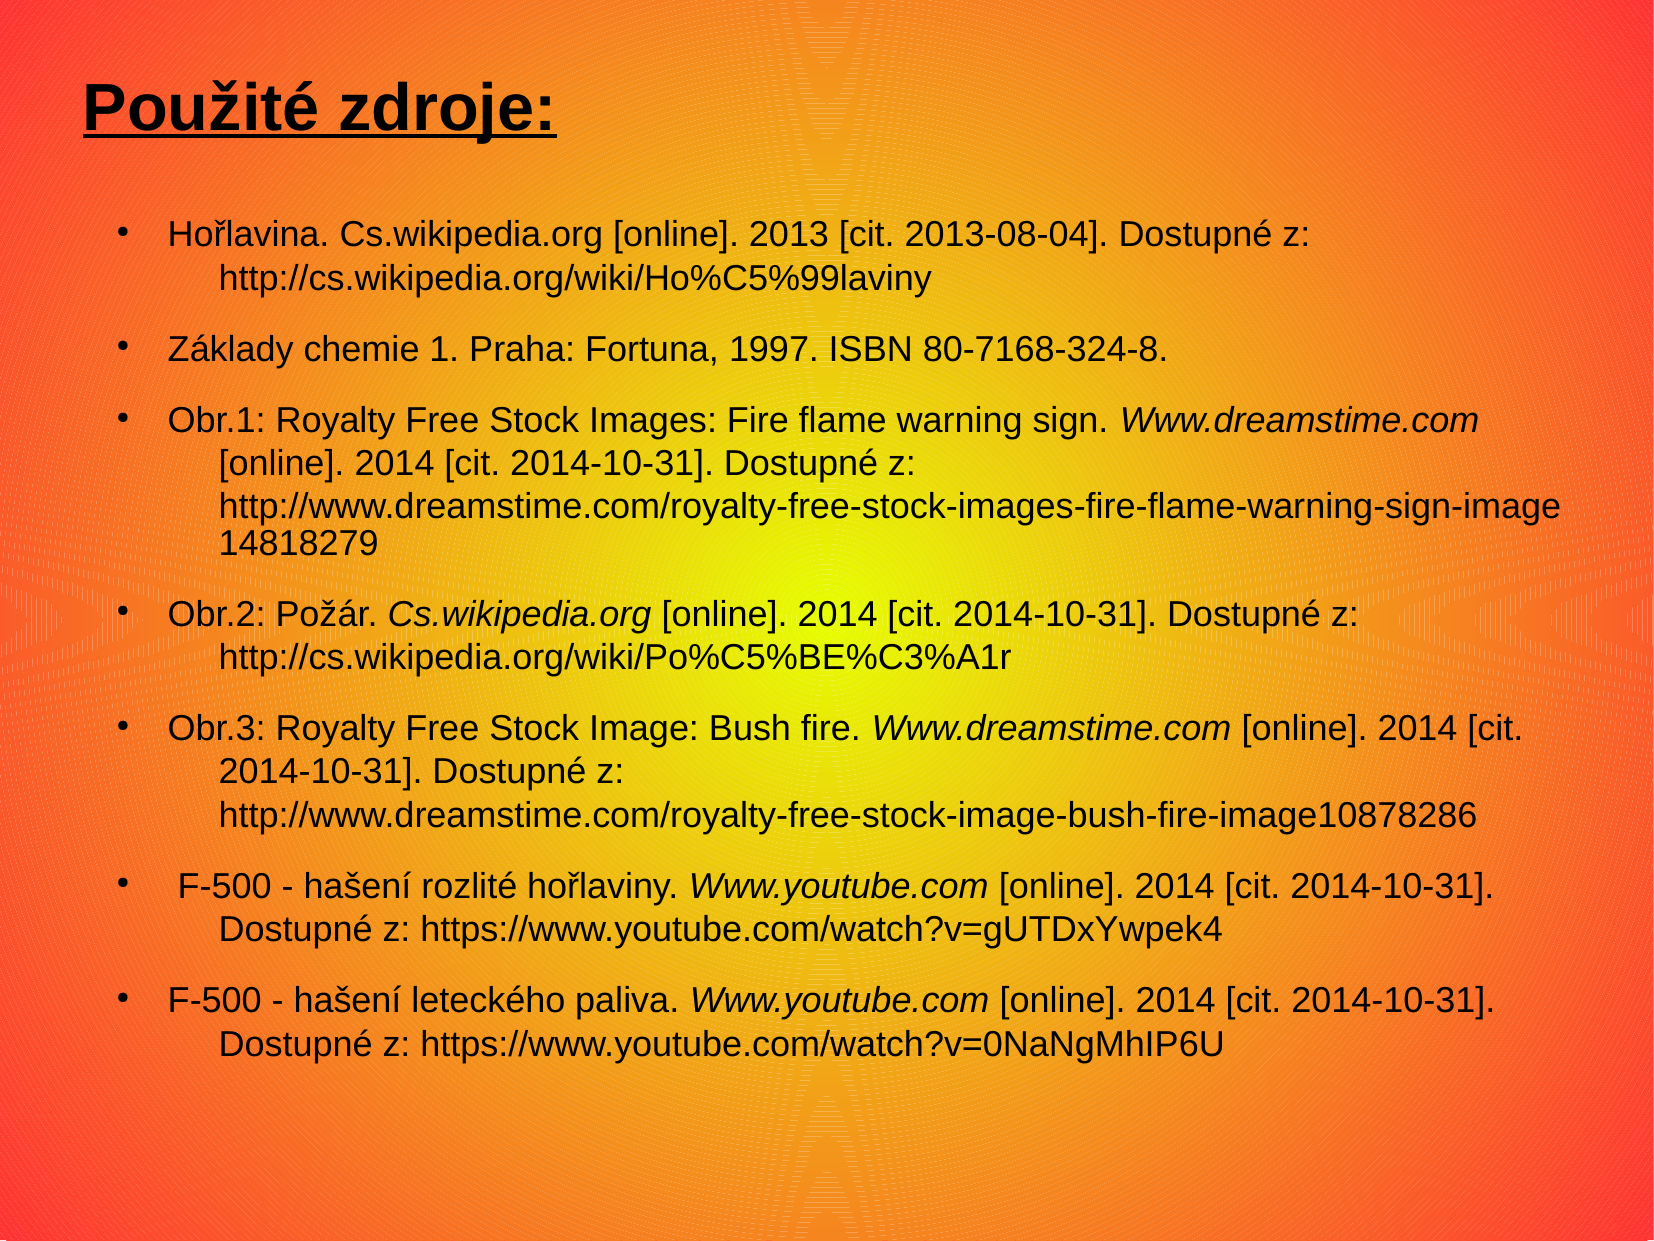

# Použité zdroje:
Hořlavina. Cs.wikipedia.org [online]. 2013 [cit. 2013-08-04]. Dostupné z: http://cs.wikipedia.org/wiki/Ho%C5%99laviny
Základy chemie 1. Praha: Fortuna, 1997. ISBN 80-7168-324-8.
Obr.1: Royalty Free Stock Images: Fire flame warning sign. Www.dreamstime.com [online]. 2014 [cit. 2014-10-31]. Dostupné z: http://www.dreamstime.com/royalty-free-stock-images-fire-flame-warning-sign-image14818279
Obr.2: Požár. Cs.wikipedia.org [online]. 2014 [cit. 2014-10-31]. Dostupné z: http://cs.wikipedia.org/wiki/Po%C5%BE%C3%A1r
Obr.3: Royalty Free Stock Image: Bush fire. Www.dreamstime.com [online]. 2014 [cit. 2014-10-31]. Dostupné z: http://www.dreamstime.com/royalty-free-stock-image-bush-fire-image10878286
 F-500 - hašení rozlité hořlaviny. Www.youtube.com [online]. 2014 [cit. 2014-10-31]. Dostupné z: https://www.youtube.com/watch?v=gUTDxYwpek4
F-500 - hašení leteckého paliva. Www.youtube.com [online]. 2014 [cit. 2014-10-31]. Dostupné z: https://www.youtube.com/watch?v=0NaNgMhIP6U